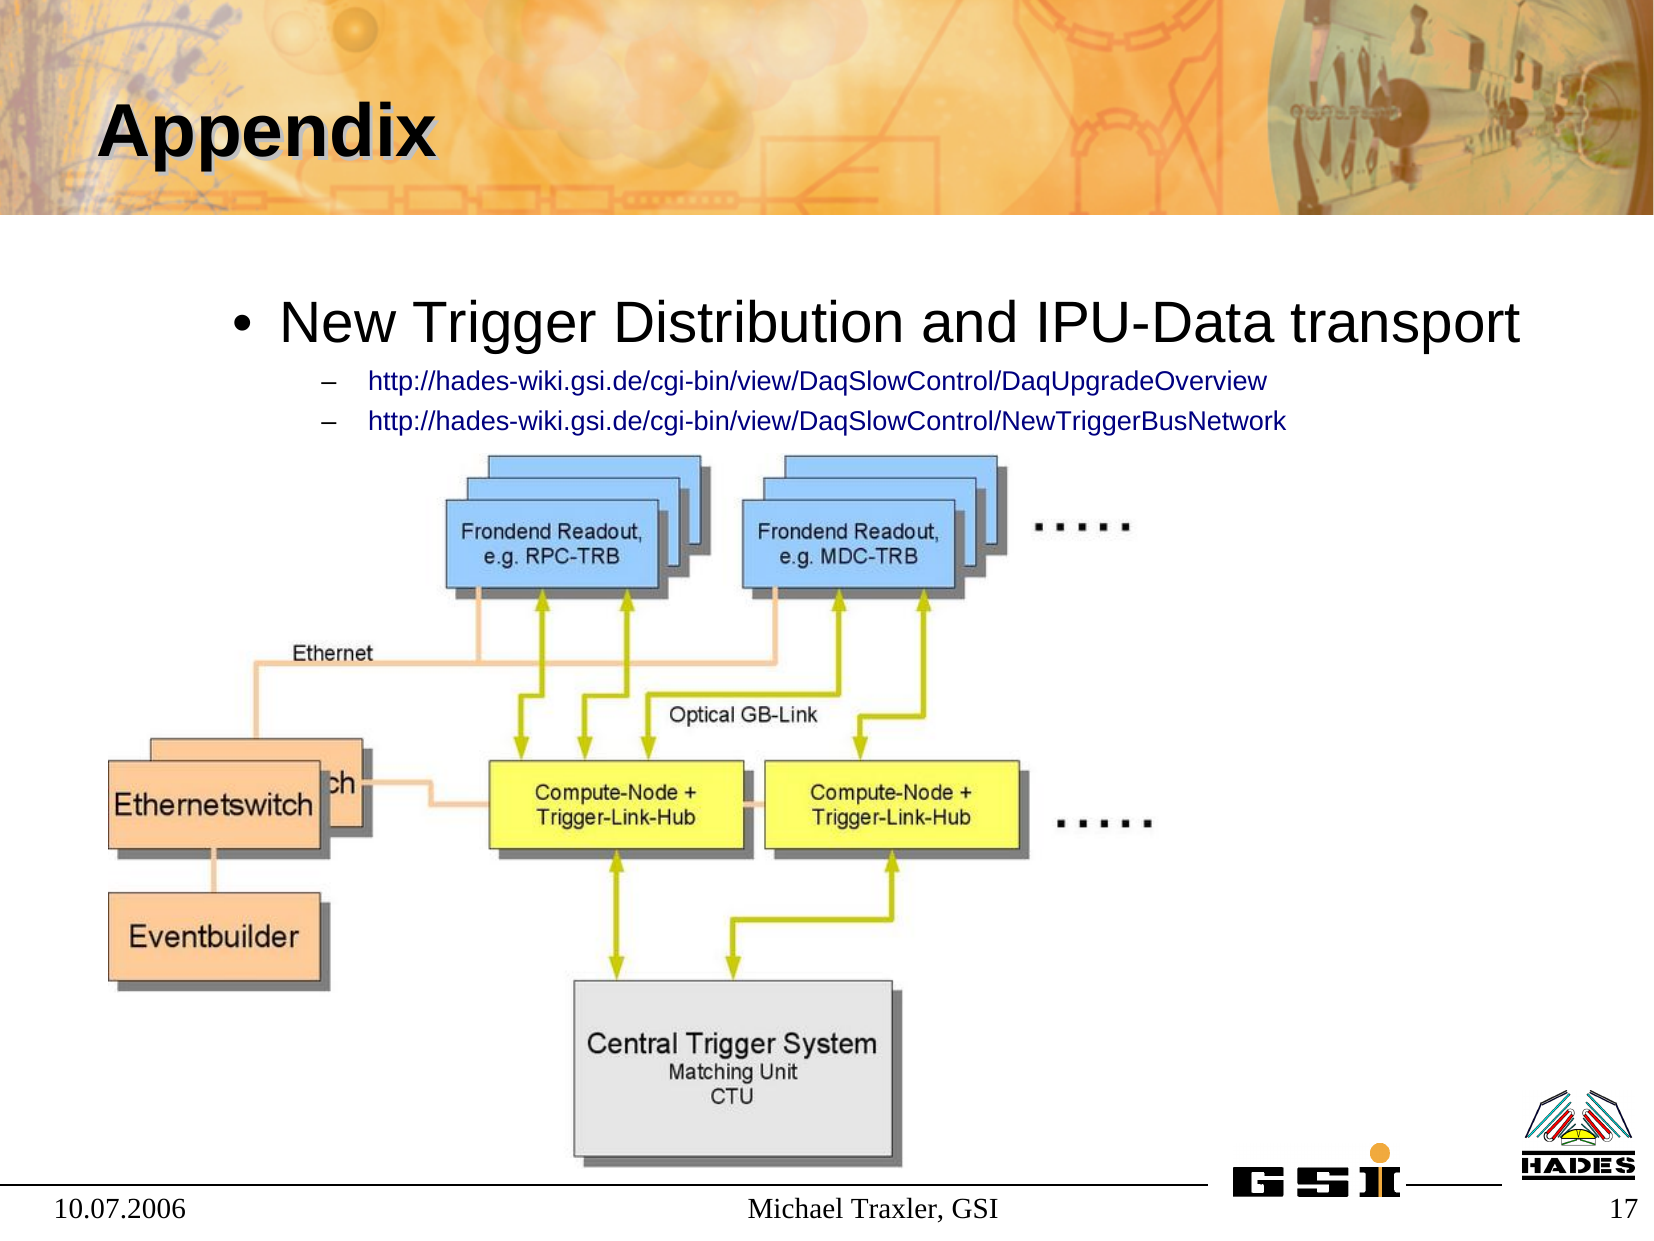

# Appendix
New Trigger Distribution and IPU-Data transport
http://hades-wiki.gsi.de/cgi-bin/view/DaqSlowControl/DaqUpgradeOverview
http://hades-wiki.gsi.de/cgi-bin/view/DaqSlowControl/NewTriggerBusNetwork
10.07.2006
Michael Traxler, GSI
17